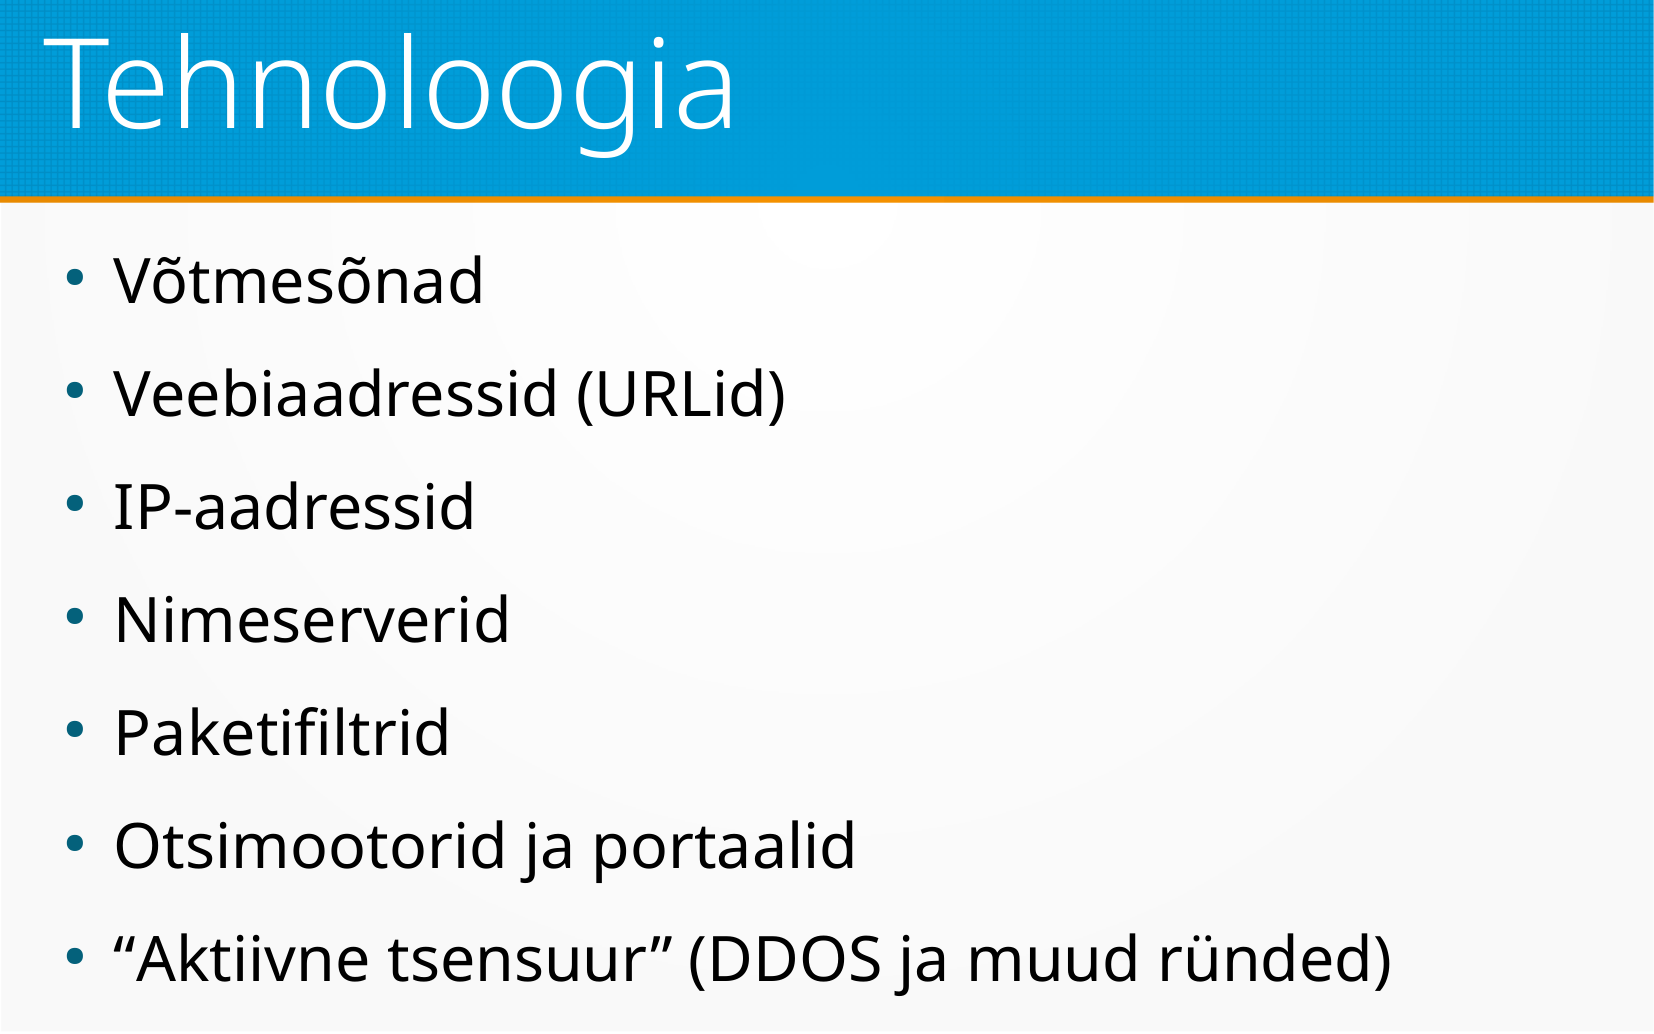

# Tehnoloogia
Võtmesõnad
Veebiaadressid (URLid)
IP-aadressid
Nimeserverid
Paketifiltrid
Otsimootorid ja portaalid
“Aktiivne tsensuur” (DDOS ja muud ründed)